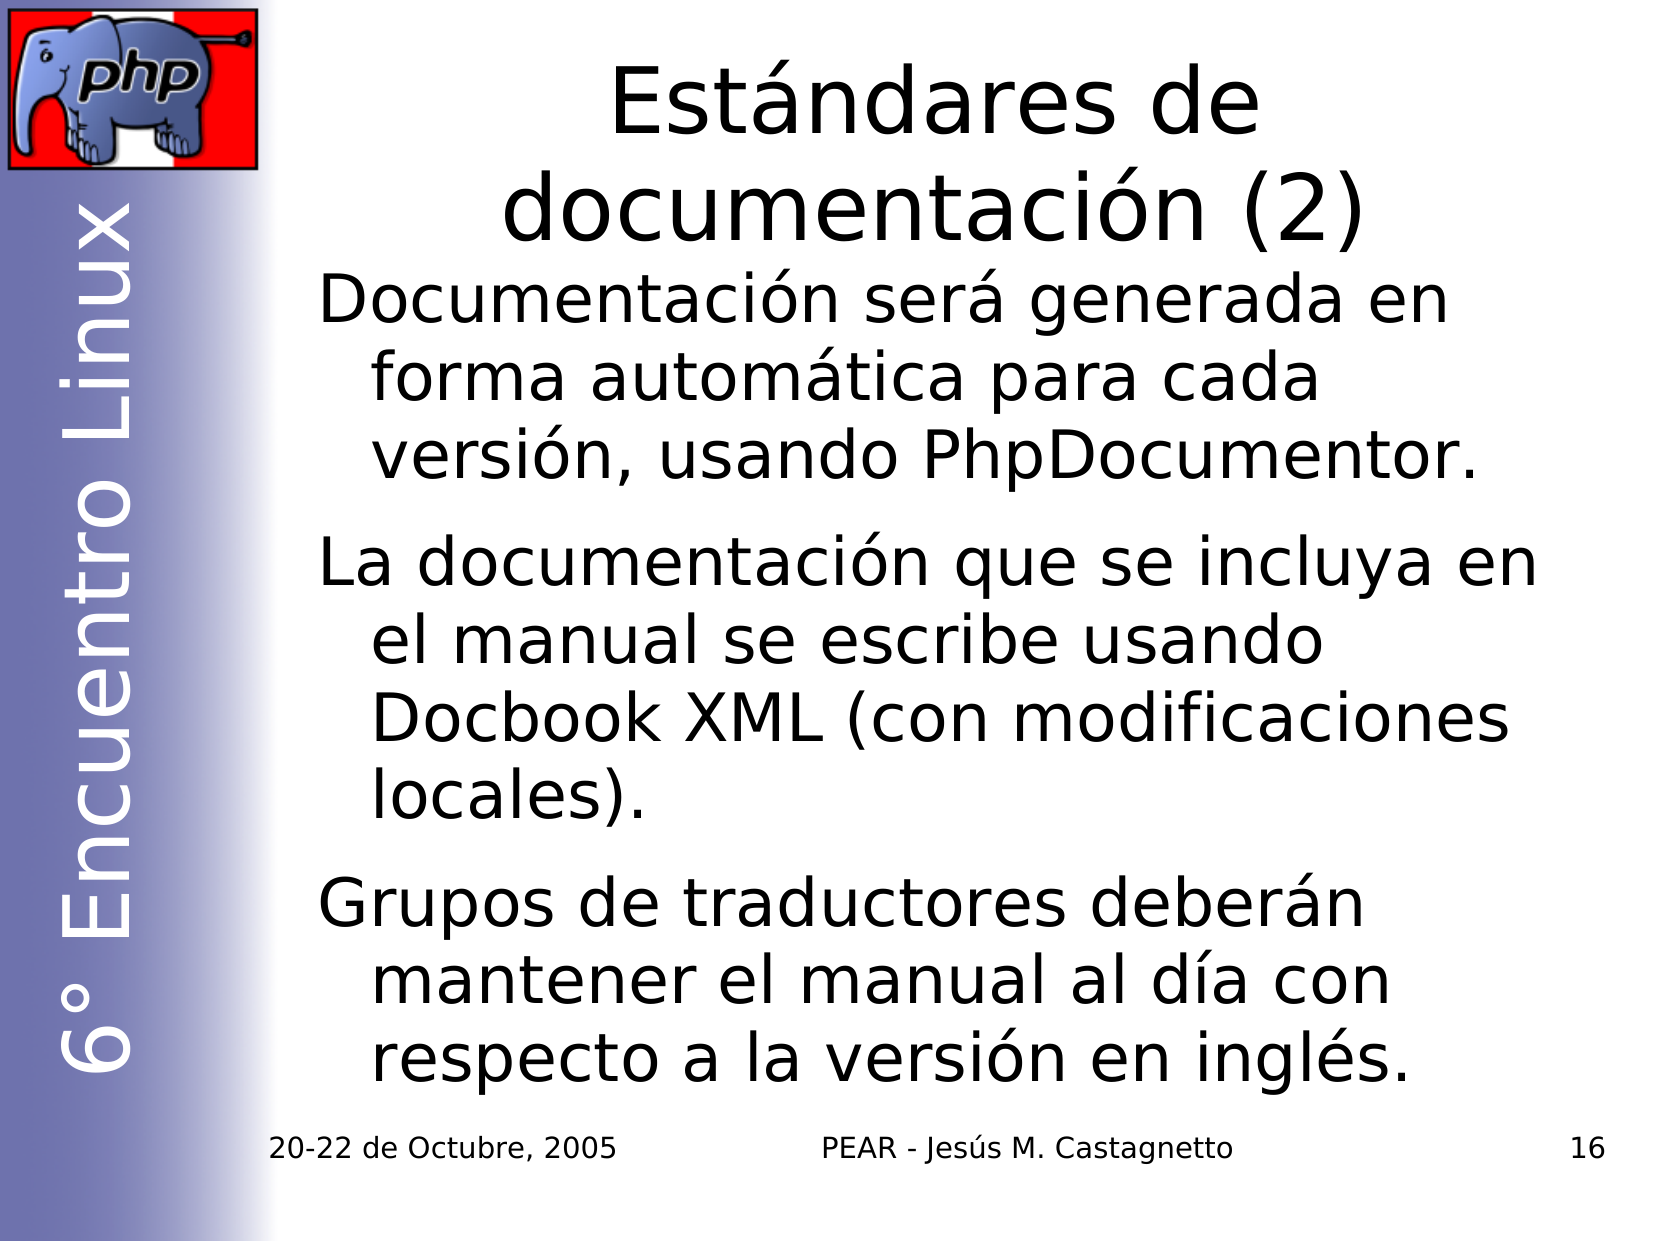

# Estándares de documentación (2)
Documentación será generada en forma automática para cada versión, usando PhpDocumentor.
La documentación que se incluya en el manual se escribe usando Docbook XML (con modificaciones locales).
Grupos de traductores deberán mantener el manual al día con respecto a la versión en inglés.
20-22 de Octubre, 2005
PEAR - Jesús M. Castagnetto
16